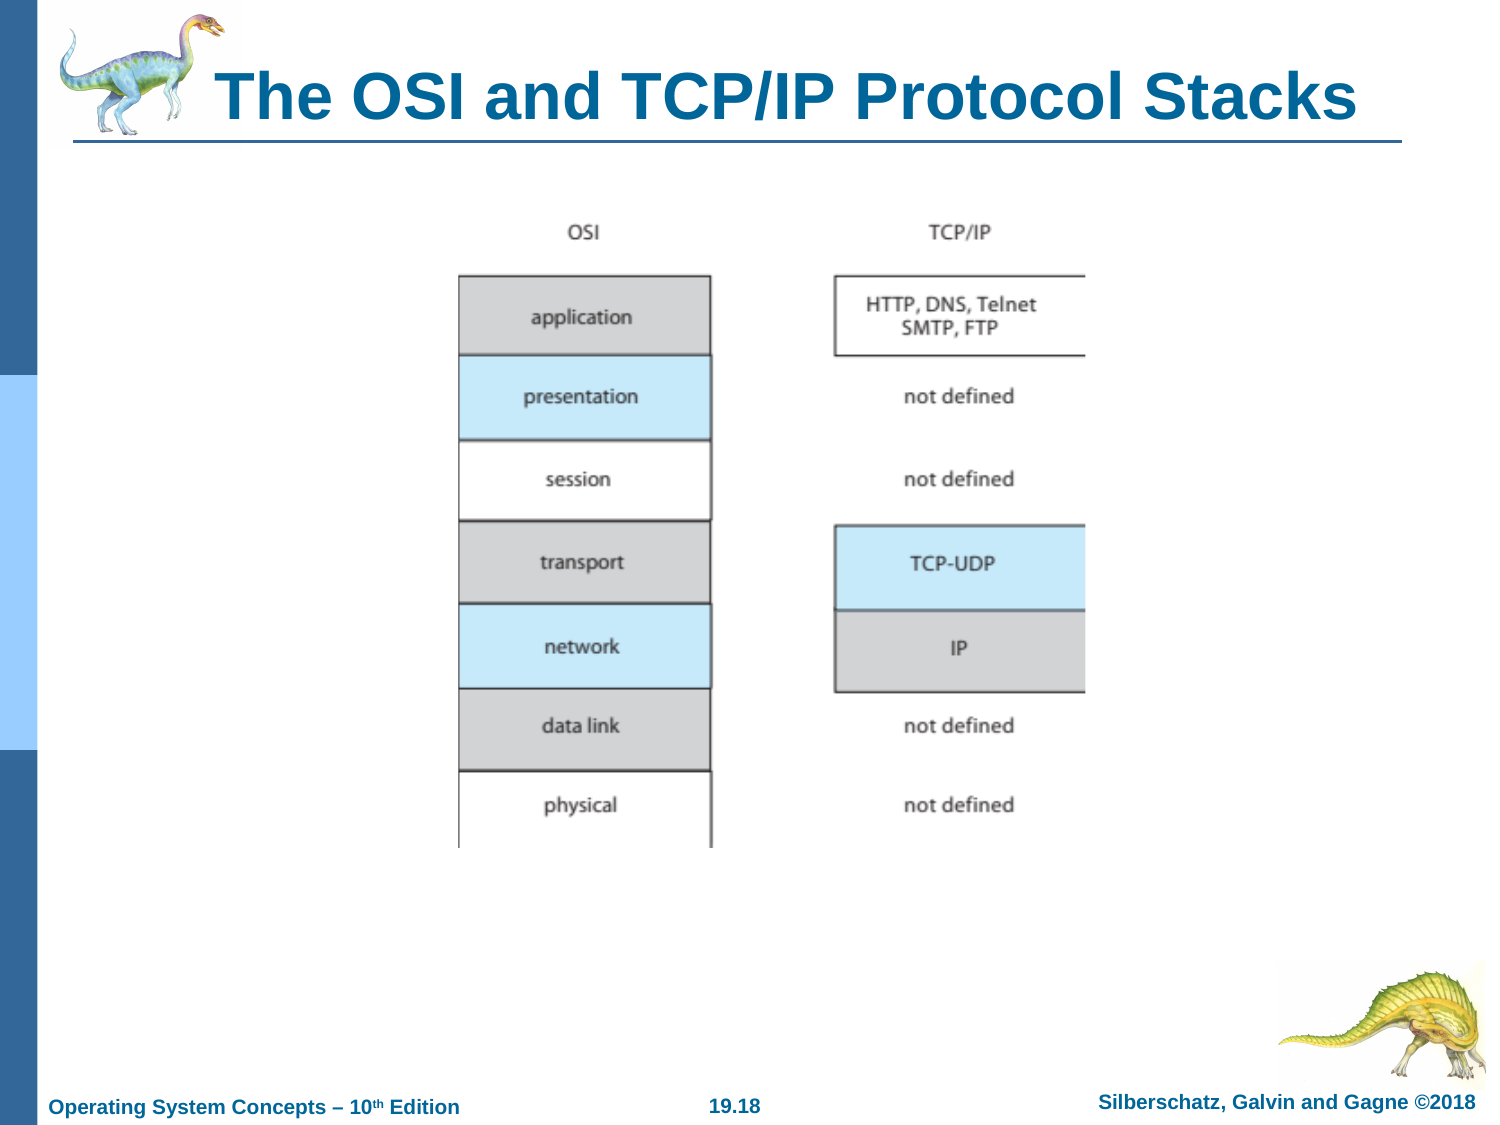

# The OSI and TCP/IP Protocol Stacks